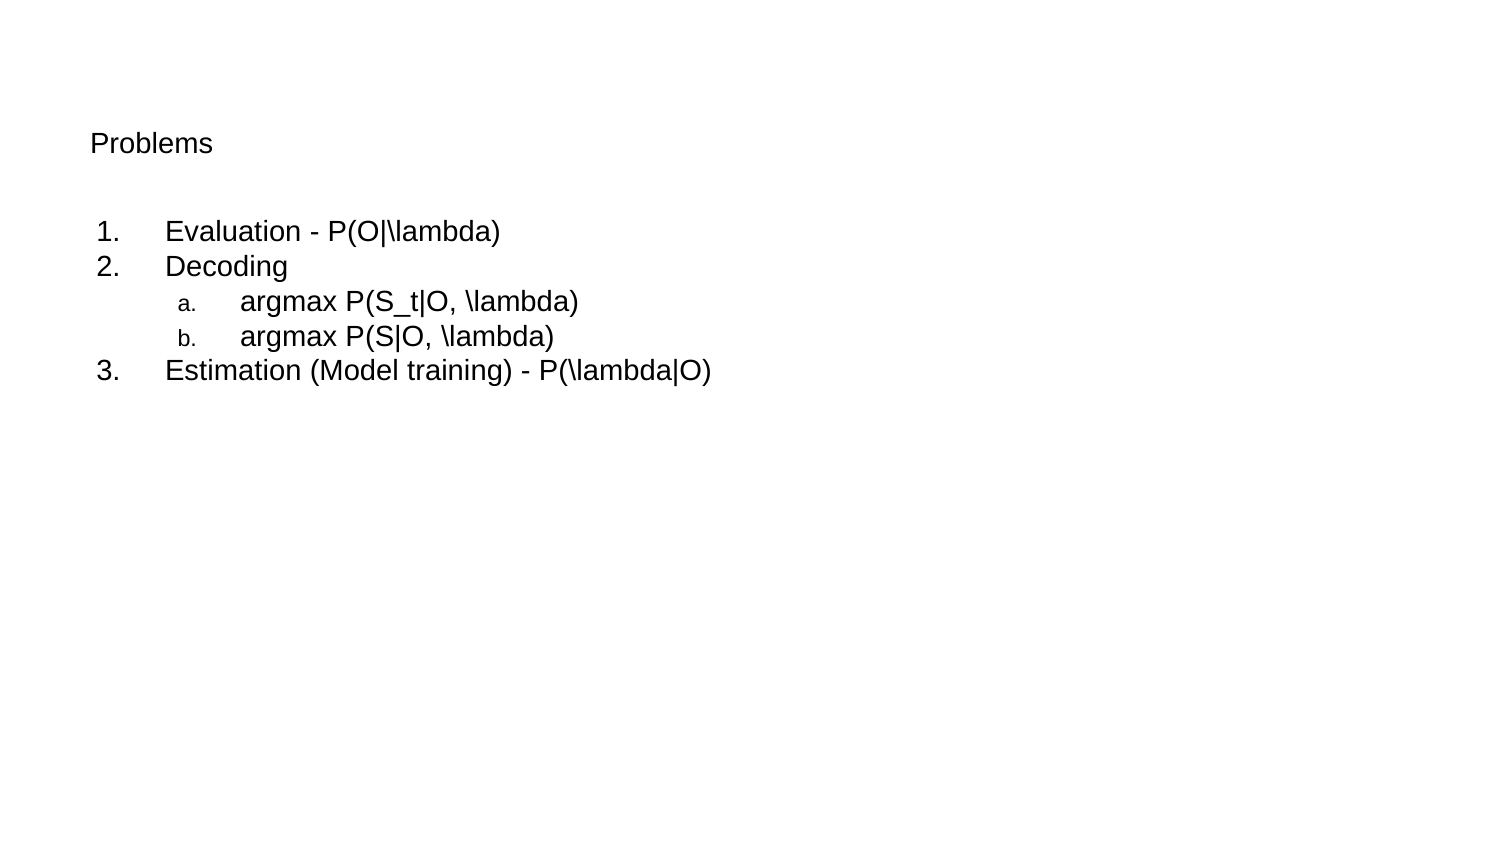

# Problems
Evaluation - P(O|\lambda)
Decoding
argmax P(S_t|O, \lambda)
argmax P(S|O, \lambda)
Estimation (Model training) - P(\lambda|O)